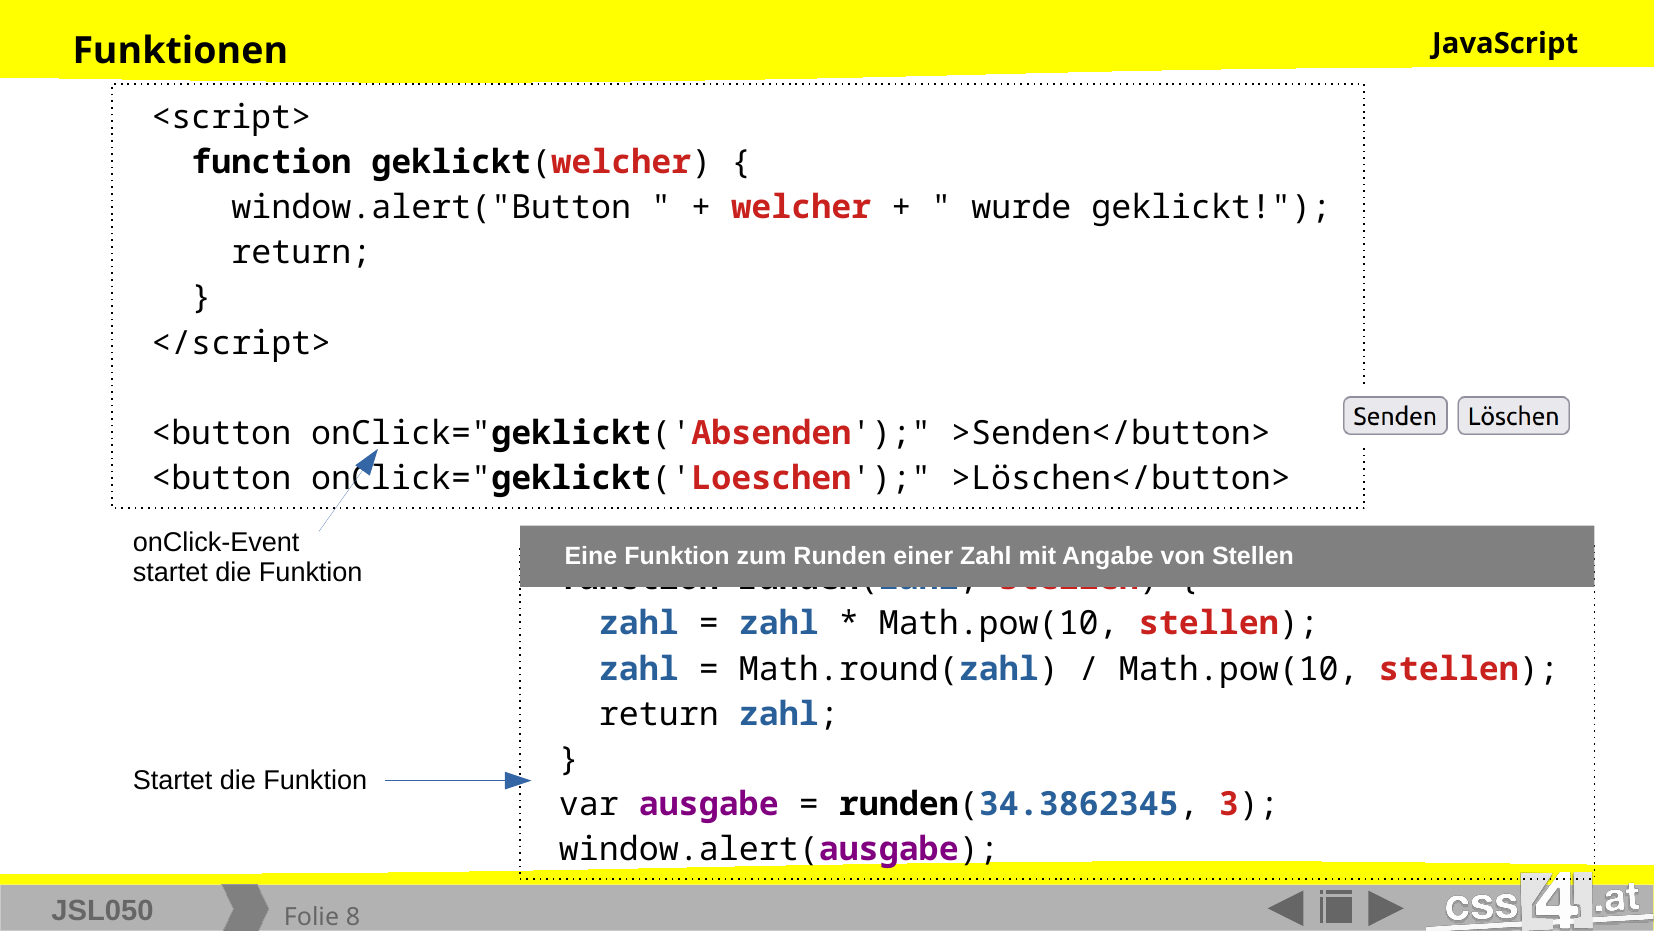

JavaScript
Funktionen
<script>
 function geklickt(welcher) {
 window.alert("Button " + welcher + " wurde geklickt!");
 return;
 }
</script>
<button onClick="geklickt('Absenden');" >Senden</button>
<button onClick="geklickt('Loeschen');" >Löschen</button>
onClick-Event
startet die Funktion
Eine Funktion zum Runden einer Zahl mit Angabe von Stellen
function runden(zahl, stellen) {
 zahl = zahl * Math.pow(10, stellen);
 zahl = Math.round(zahl) / Math.pow(10, stellen);
 return zahl;
}
var ausgabe = runden(34.3862345, 3);
window.alert(ausgabe);
Startet die Funktion
JSL050
Folie